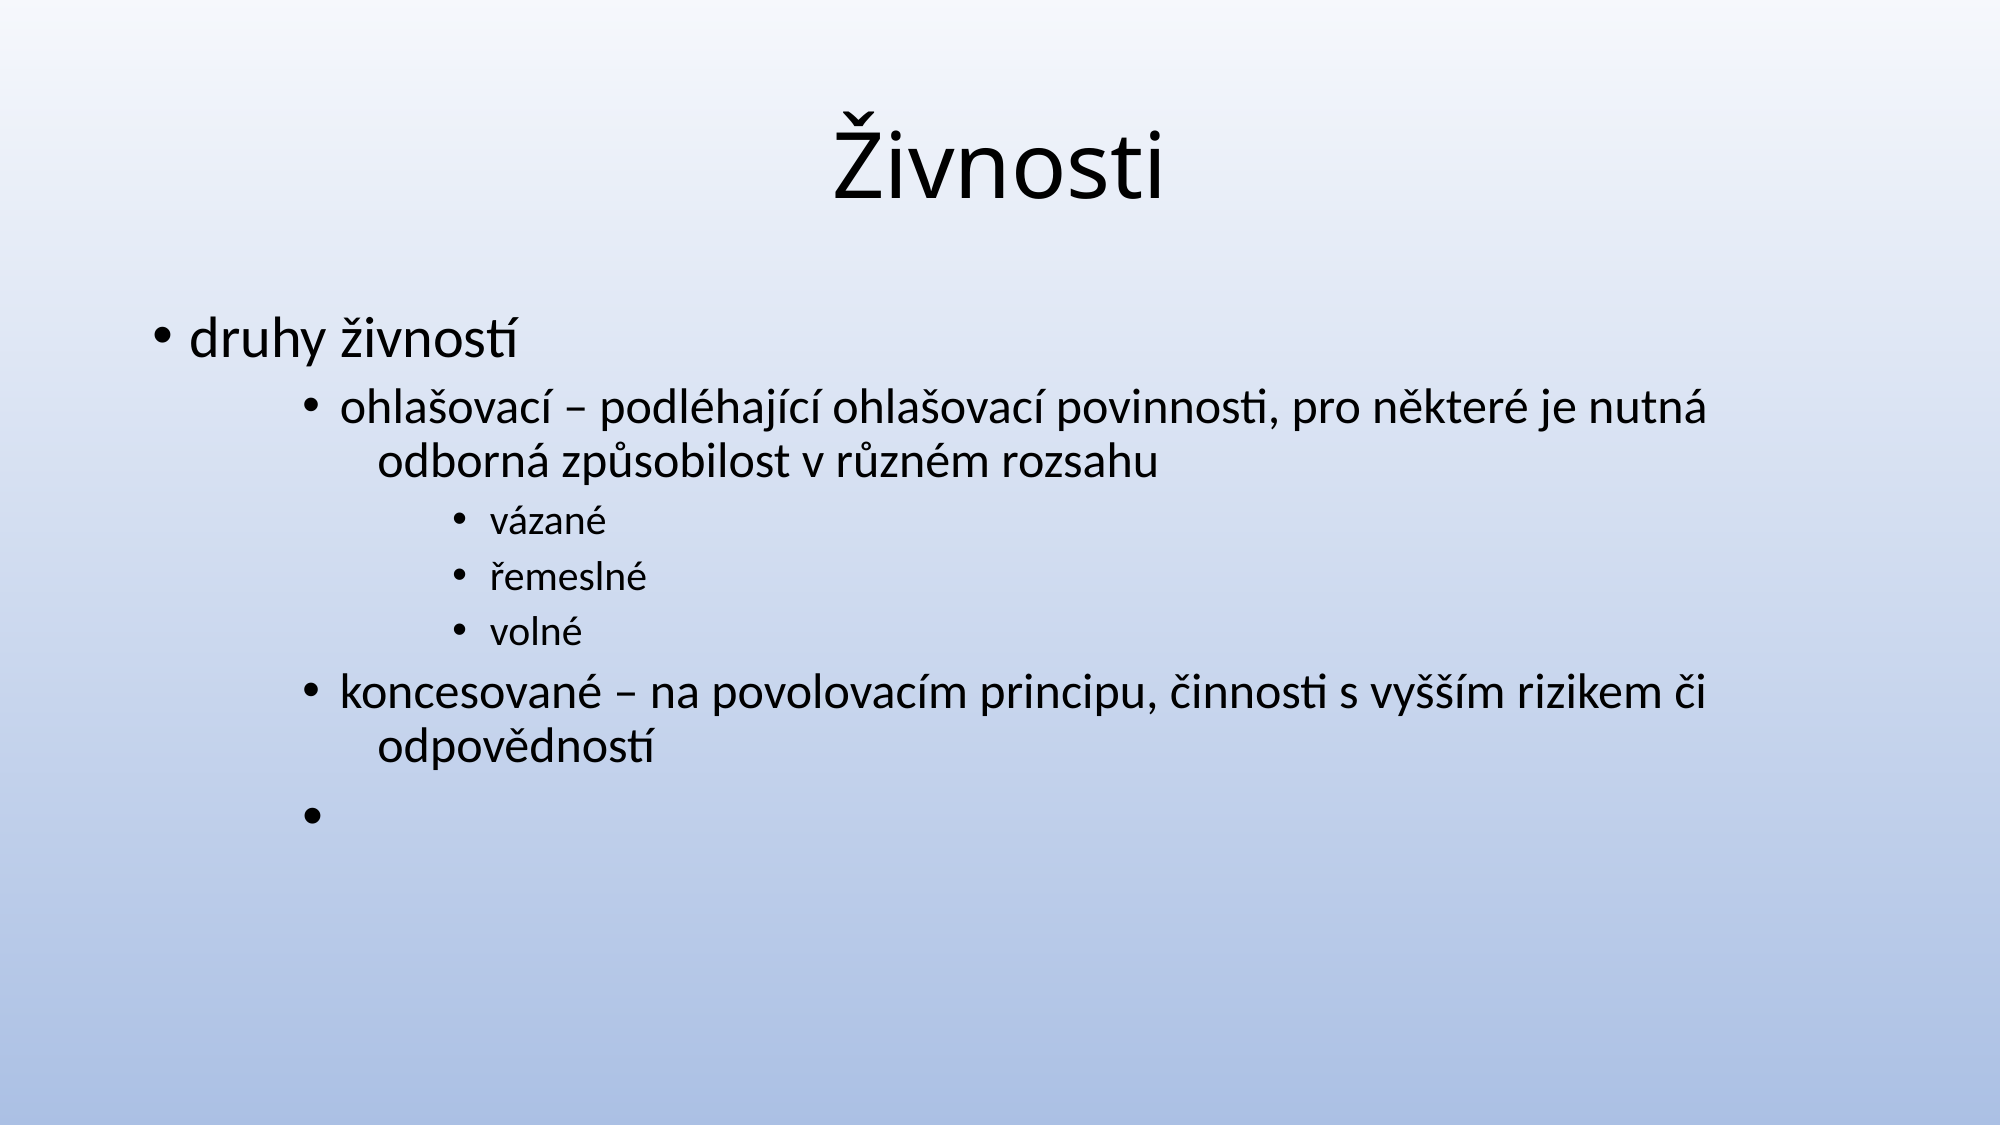

# Živnosti
druhy živností
ohlašovací – podléhající ohlašovací povinnosti, pro některé je nutná odborná způsobilost v různém rozsahu
vázané
řemeslné
volné
koncesované – na povolovacím principu, činnosti s vyšším rizikem či odpovědností